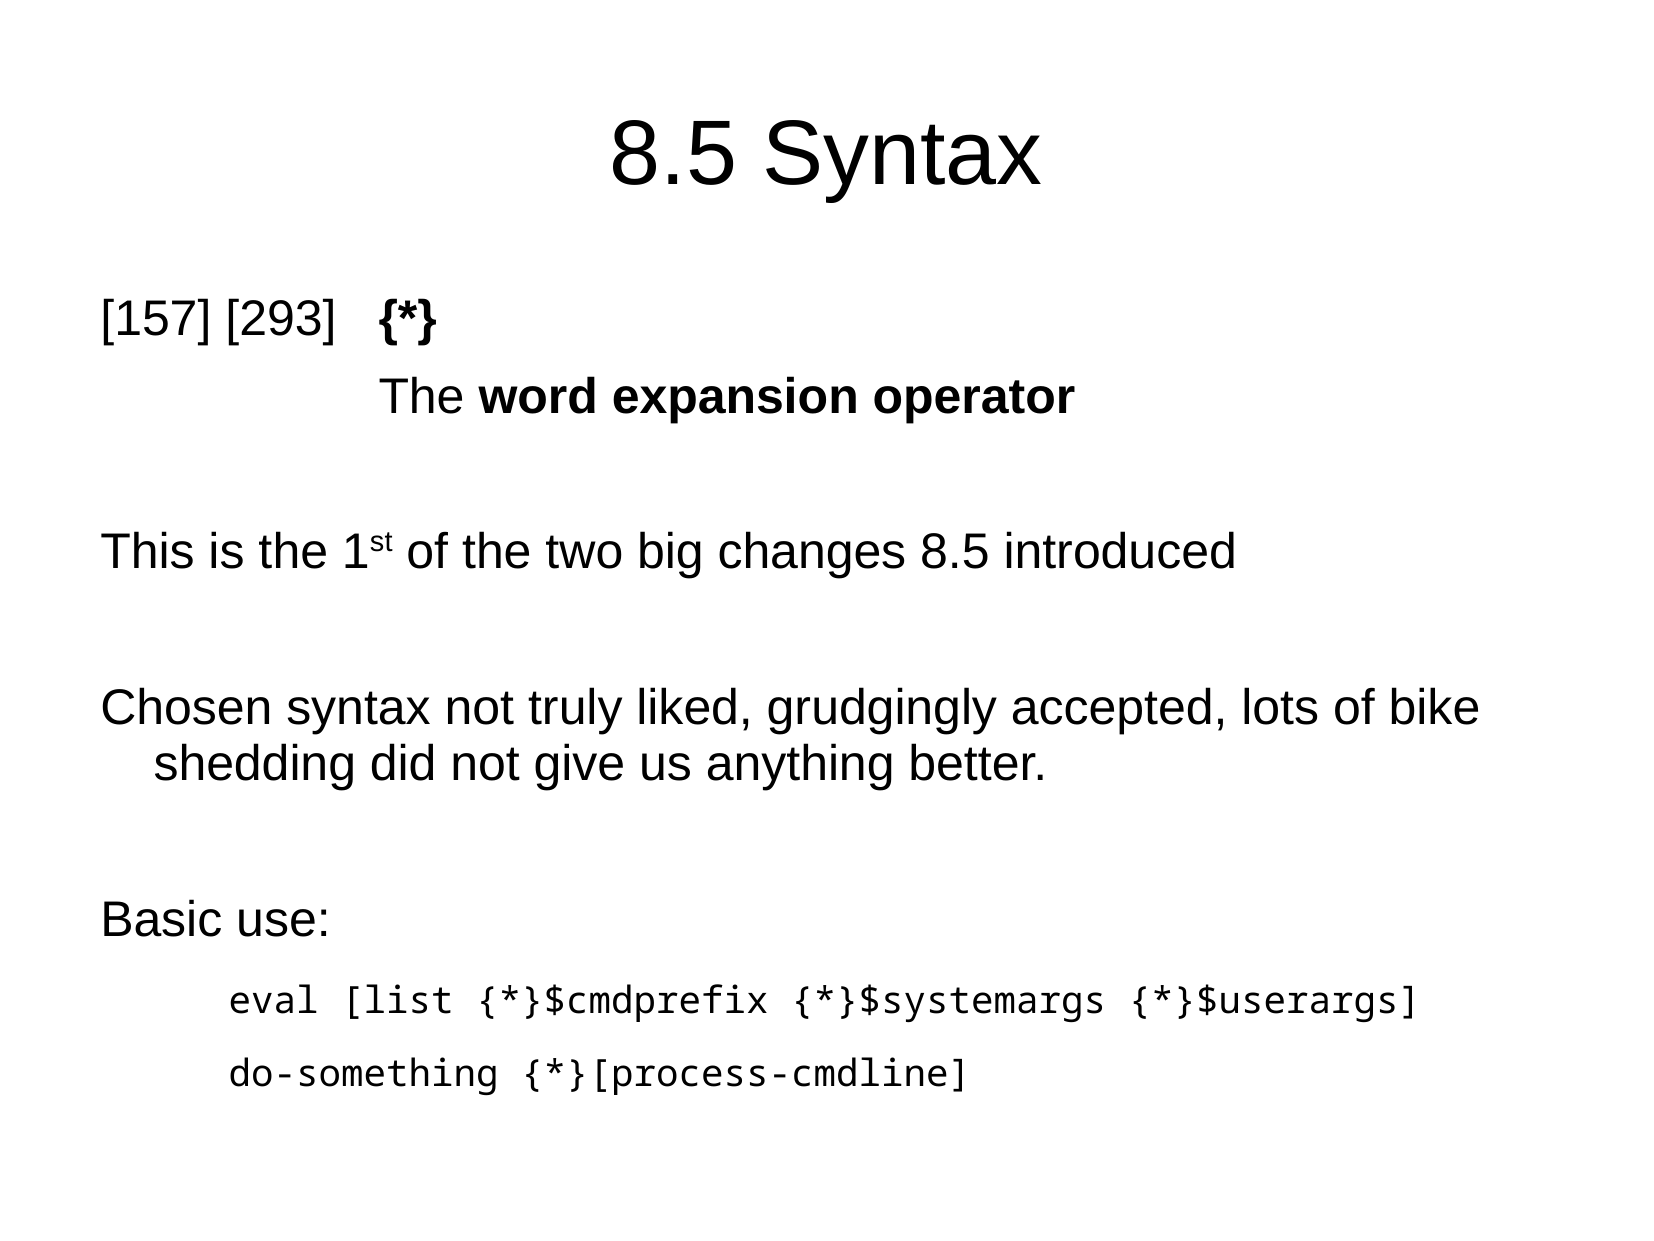

# 8.5 Syntax
[157] [293]	{*}
			The word expansion operator
This is the 1st of the two big changes 8.5 introduced
Chosen syntax not truly liked, grudgingly accepted, lots of bike shedding did not give us anything better.
Basic use:
	eval [list {*}$cmdprefix {*}$systemargs {*}$userargs]
	do-something {*}[process-cmdline]